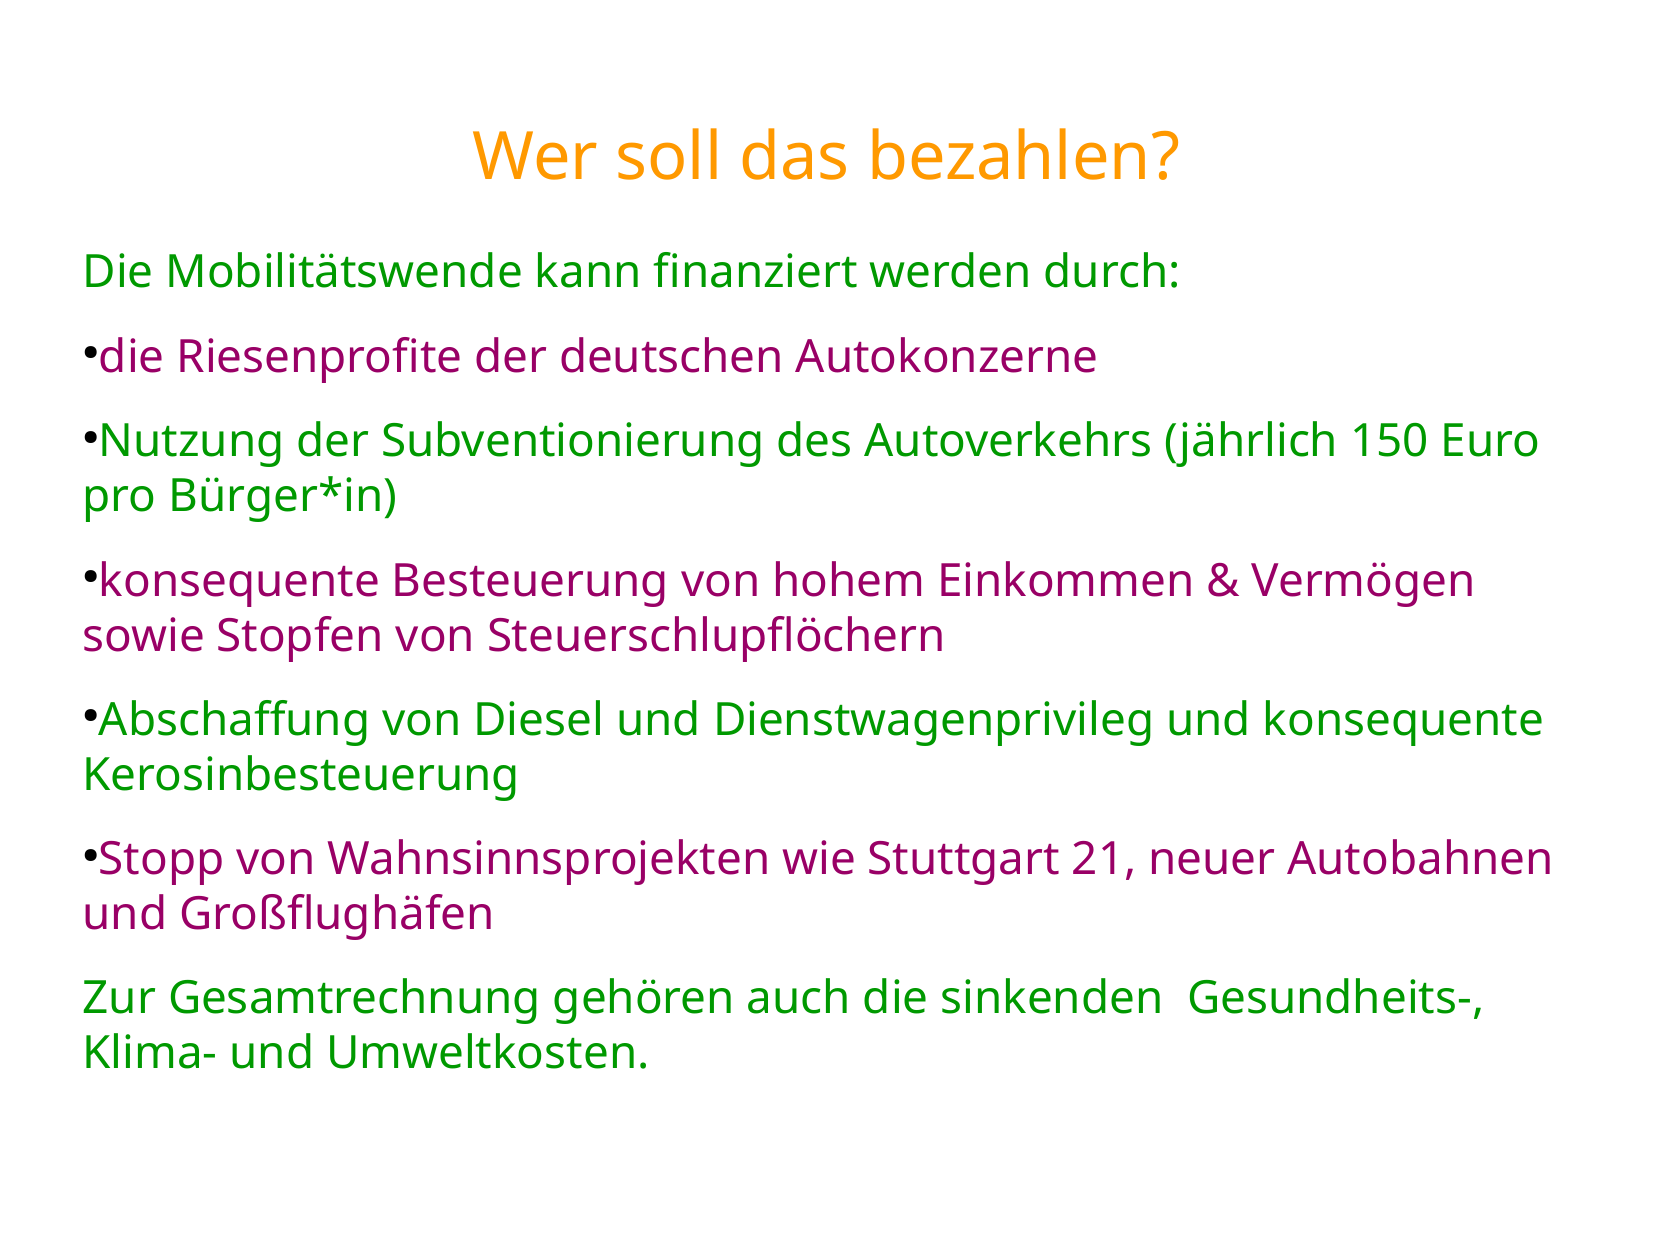

# Wer soll das bezahlen?
Die Mobilitätswende kann finanziert werden durch:
die Riesenprofite der deutschen Autokonzerne
Nutzung der Subventionierung des Autoverkehrs (jährlich 150 Euro pro Bürger*in)
konsequente Besteuerung von hohem Einkommen & Vermögen sowie Stopfen von Steuerschlupflöchern
Abschaffung von Diesel­ und Dienstwagenprivileg und konsequente Kerosinbesteuerung
Stopp von Wahnsinnsprojekten wie Stuttgart 21, neuer Autobahnen und Großflughäfen
Zur Gesamtrechnung gehören auch die sinkenden Gesundheits­-, Klima-­ und Umweltkosten.